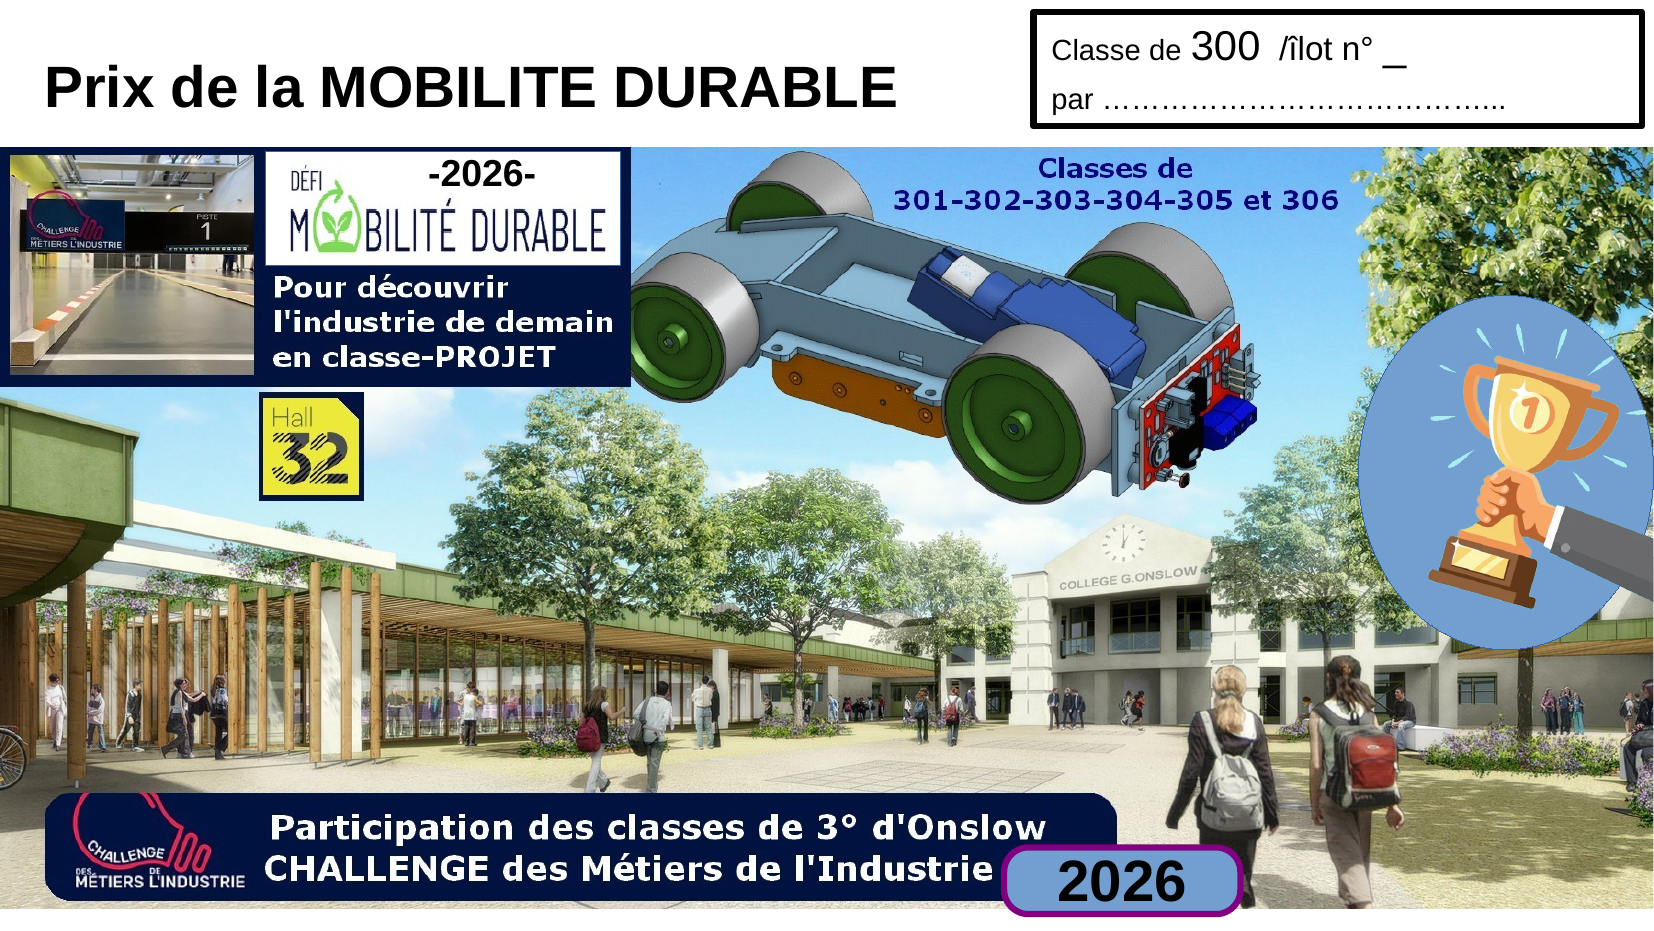

Classe de 300 /îlot n° _
par …………………………………...
Prix de la MOBILITE DURABLE
-2026-
2026